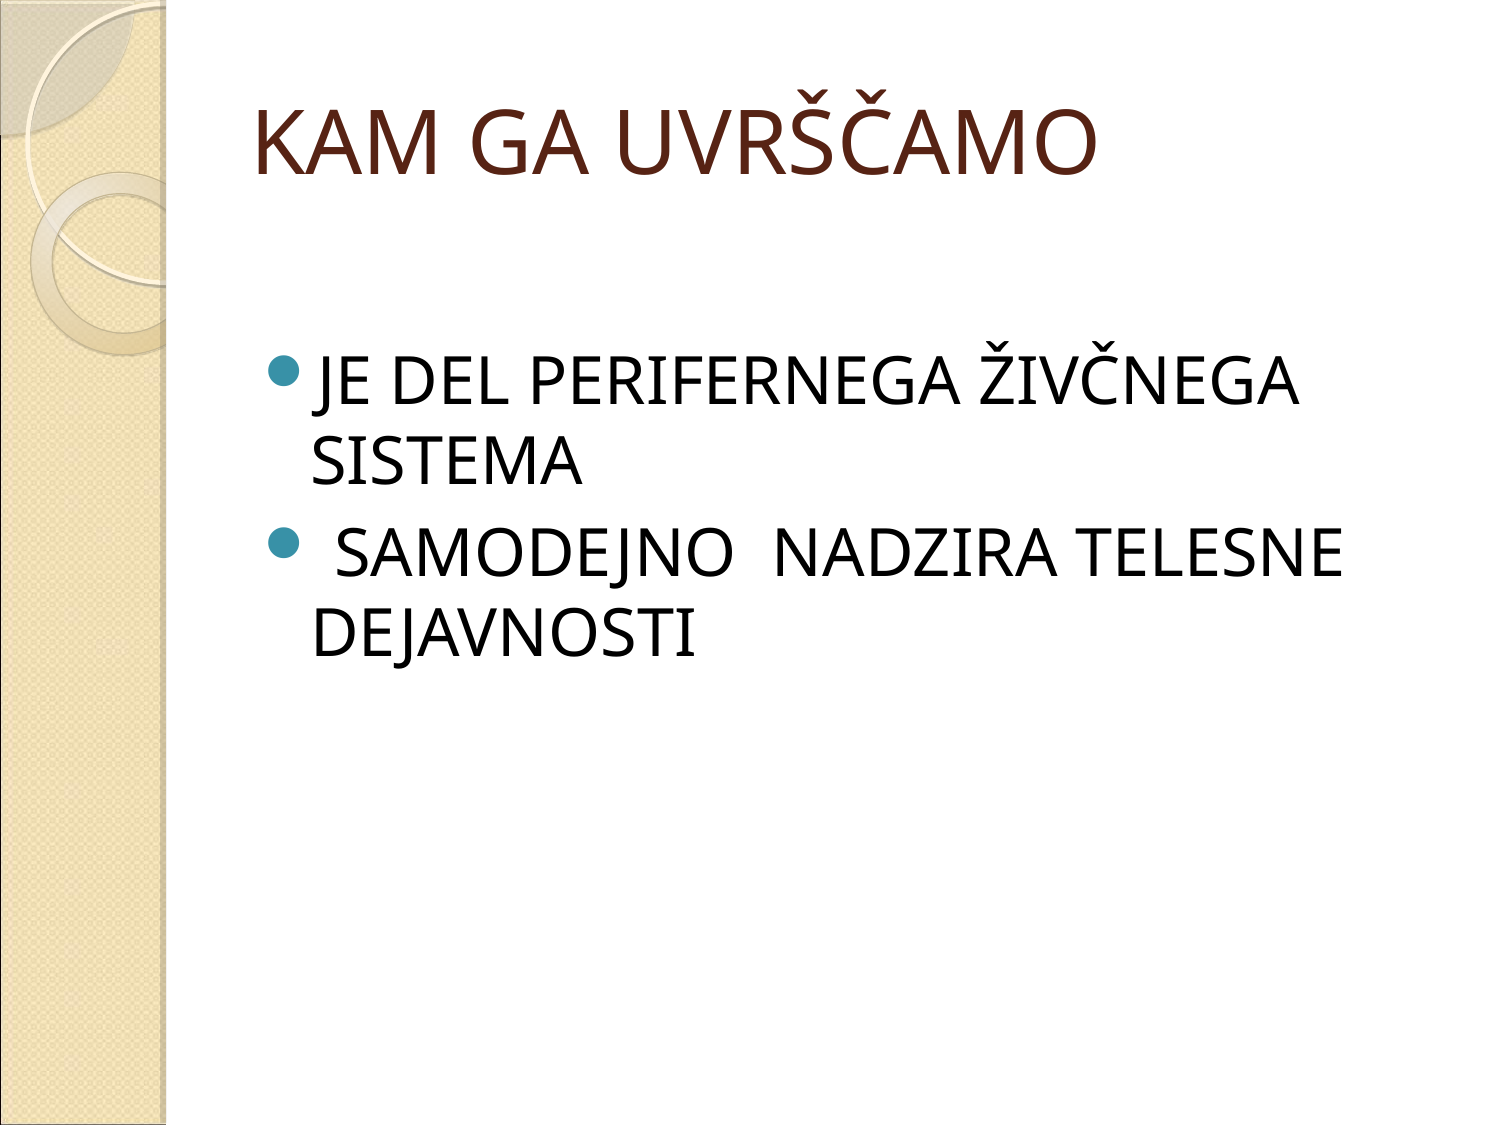

# KAM GA UVRŠČAMO
JE DEL PERIFERNEGA ŽIVČNEGA SISTEMA
 SAMODEJNO NADZIRA TELESNE DEJAVNOSTI